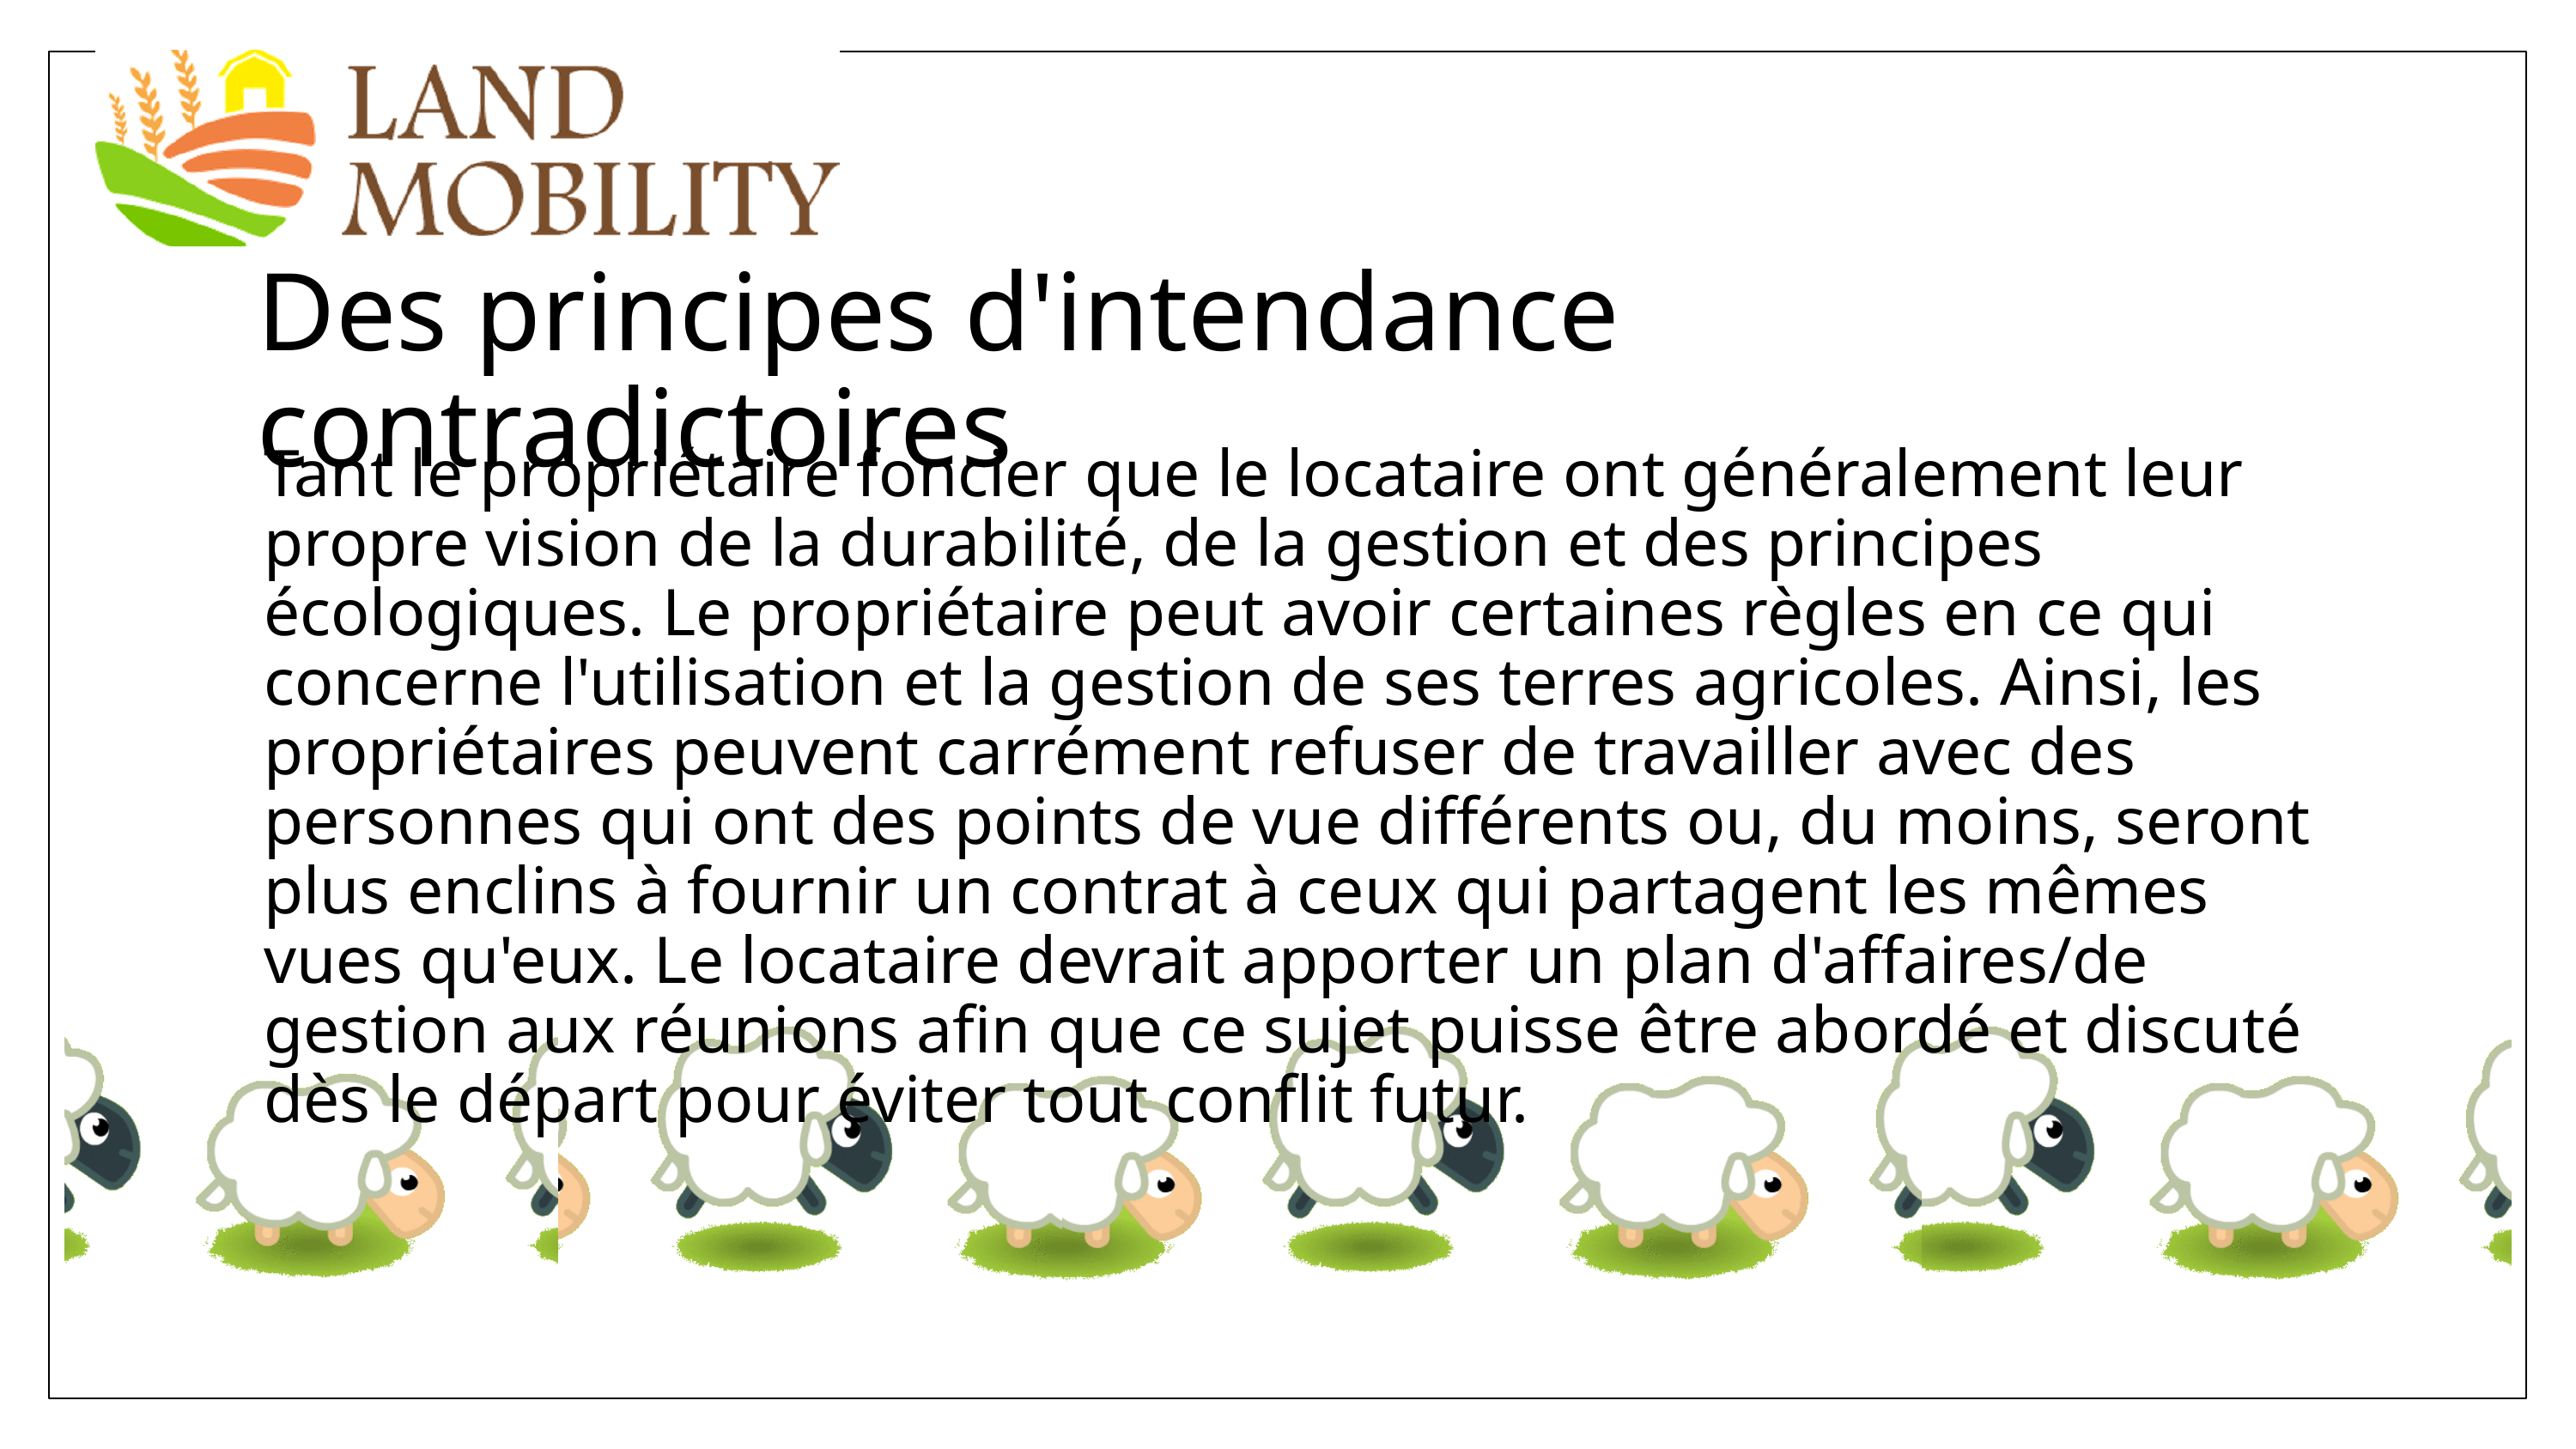

# Des principes d'intendance contradictoires
Tant le propriétaire foncier que le locataire ont généralement leur propre vision de la durabilité, de la gestion et des principes écologiques. Le propriétaire peut avoir certaines règles en ce qui concerne l'utilisation et la gestion de ses terres agricoles. Ainsi, les propriétaires peuvent carrément refuser de travailler avec des personnes qui ont des points de vue différents ou, du moins, seront plus enclins à fournir un contrat à ceux qui partagent les mêmes vues qu'eux. Le locataire devrait apporter un plan d'affaires/de gestion aux réunions afin que ce sujet puisse être abordé et discuté dès le départ pour éviter tout conflit futur.